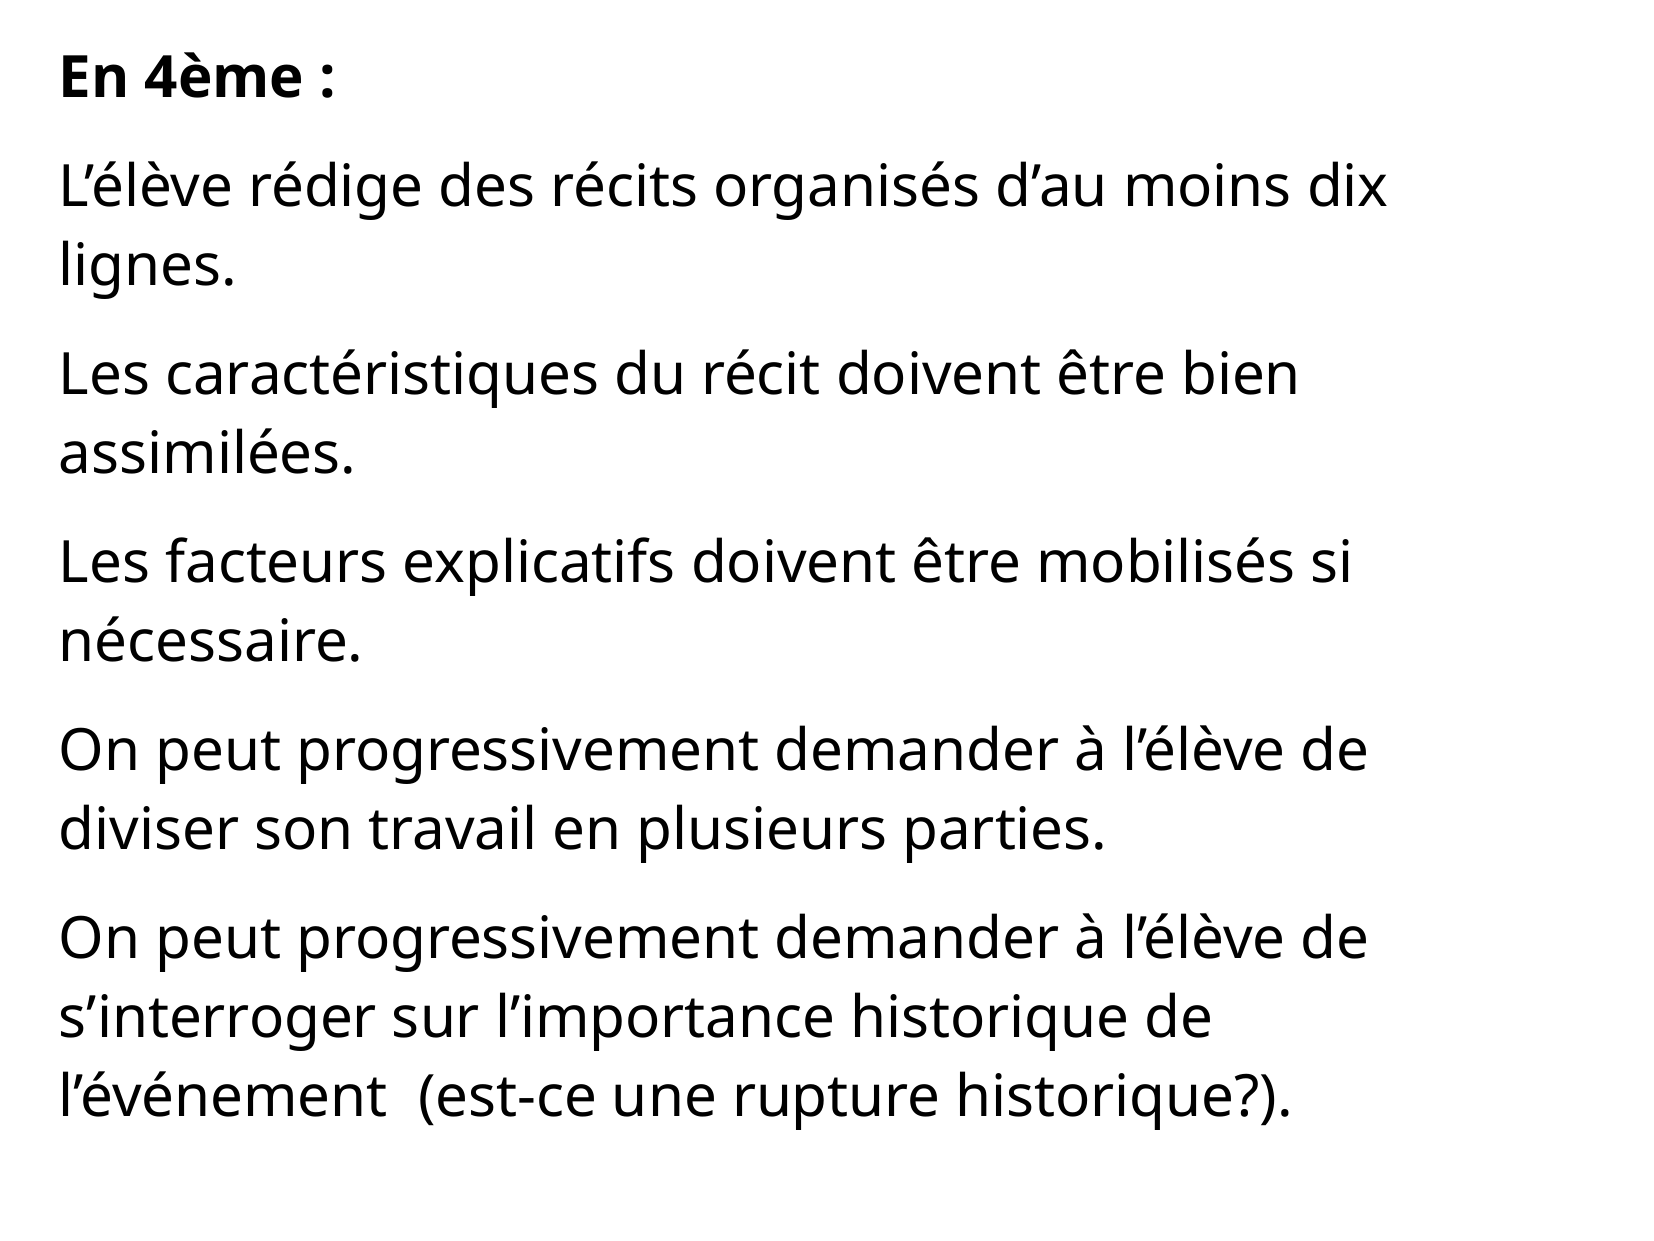

En 4ème :
L’élève rédige des récits organisés d’au moins dix lignes.
Les caractéristiques du récit doivent être bien assimilées.
Les facteurs explicatifs doivent être mobilisés si nécessaire.
On peut progressivement demander à l’élève de diviser son travail en plusieurs parties.
On peut progressivement demander à l’élève de s’interroger sur l’importance historique de l’événement (est-ce une rupture historique?).
#